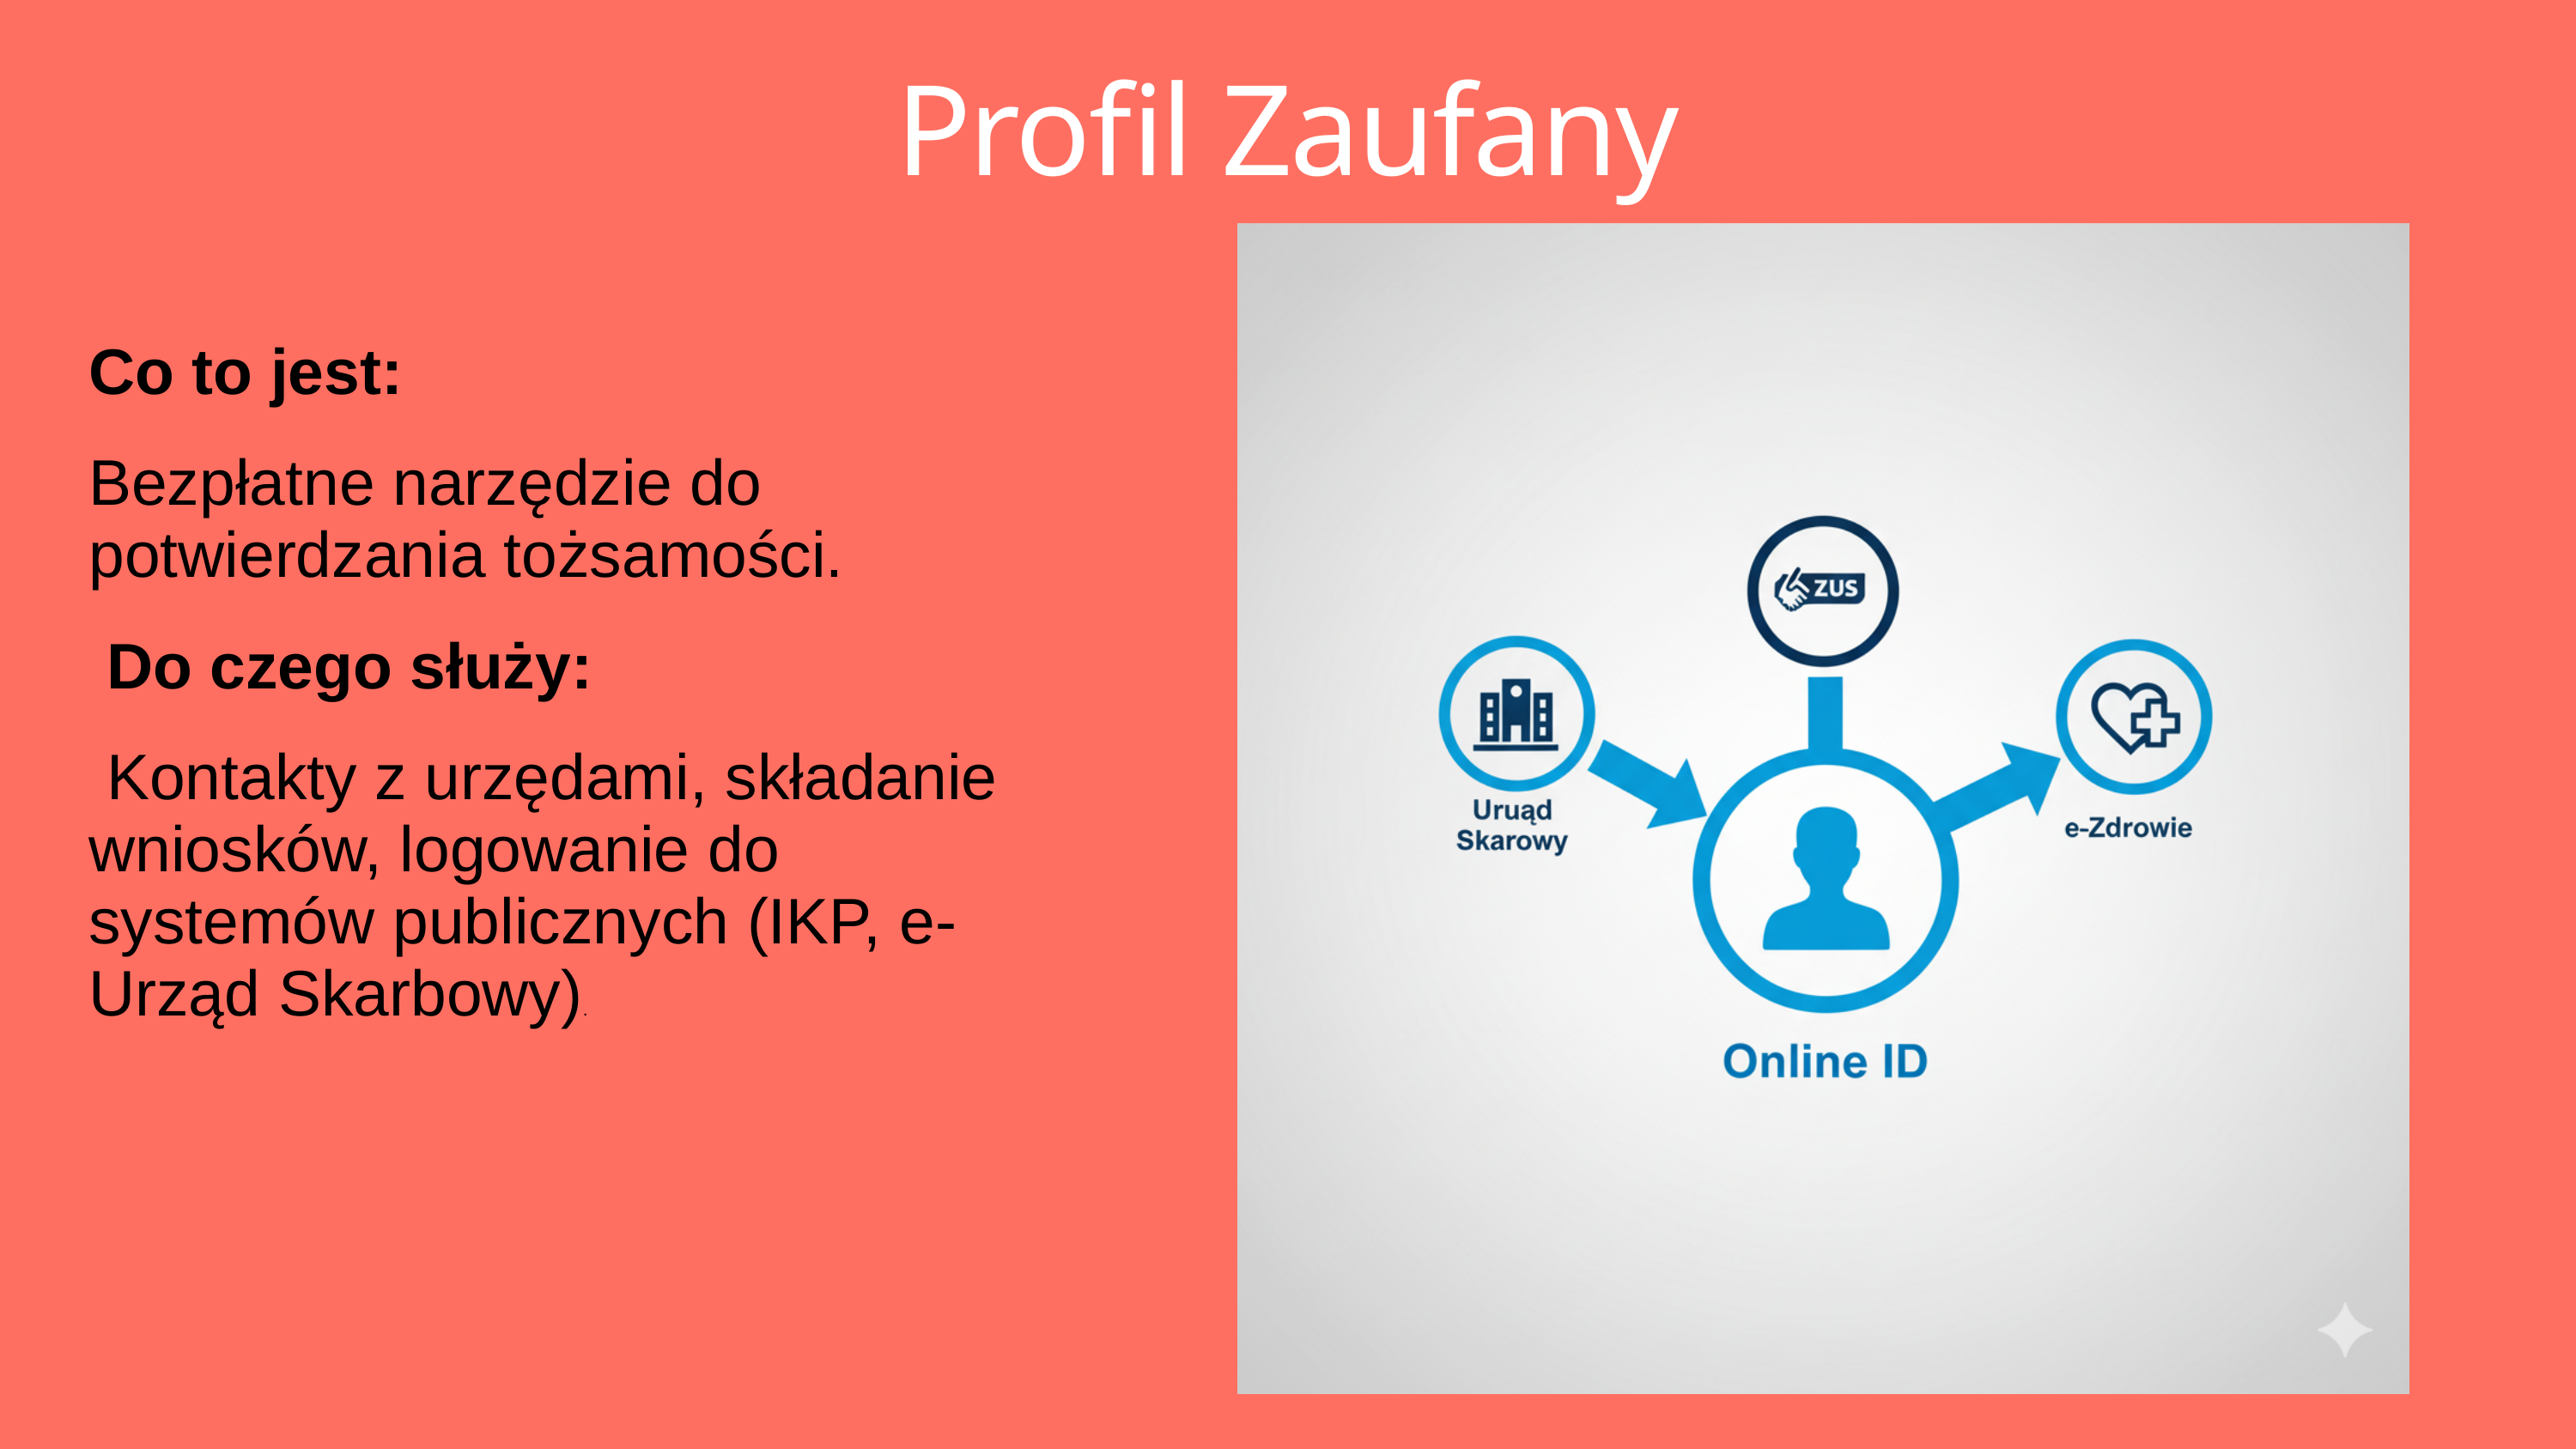

Profil Zaufany
Co to jest:
Bezpłatne narzędzie do potwierdzania tożsamości.
 Do czego służy:
 Kontakty z urzędami, składanie wniosków, logowanie do systemów publicznych (IKP, e-Urząd Skarbowy).